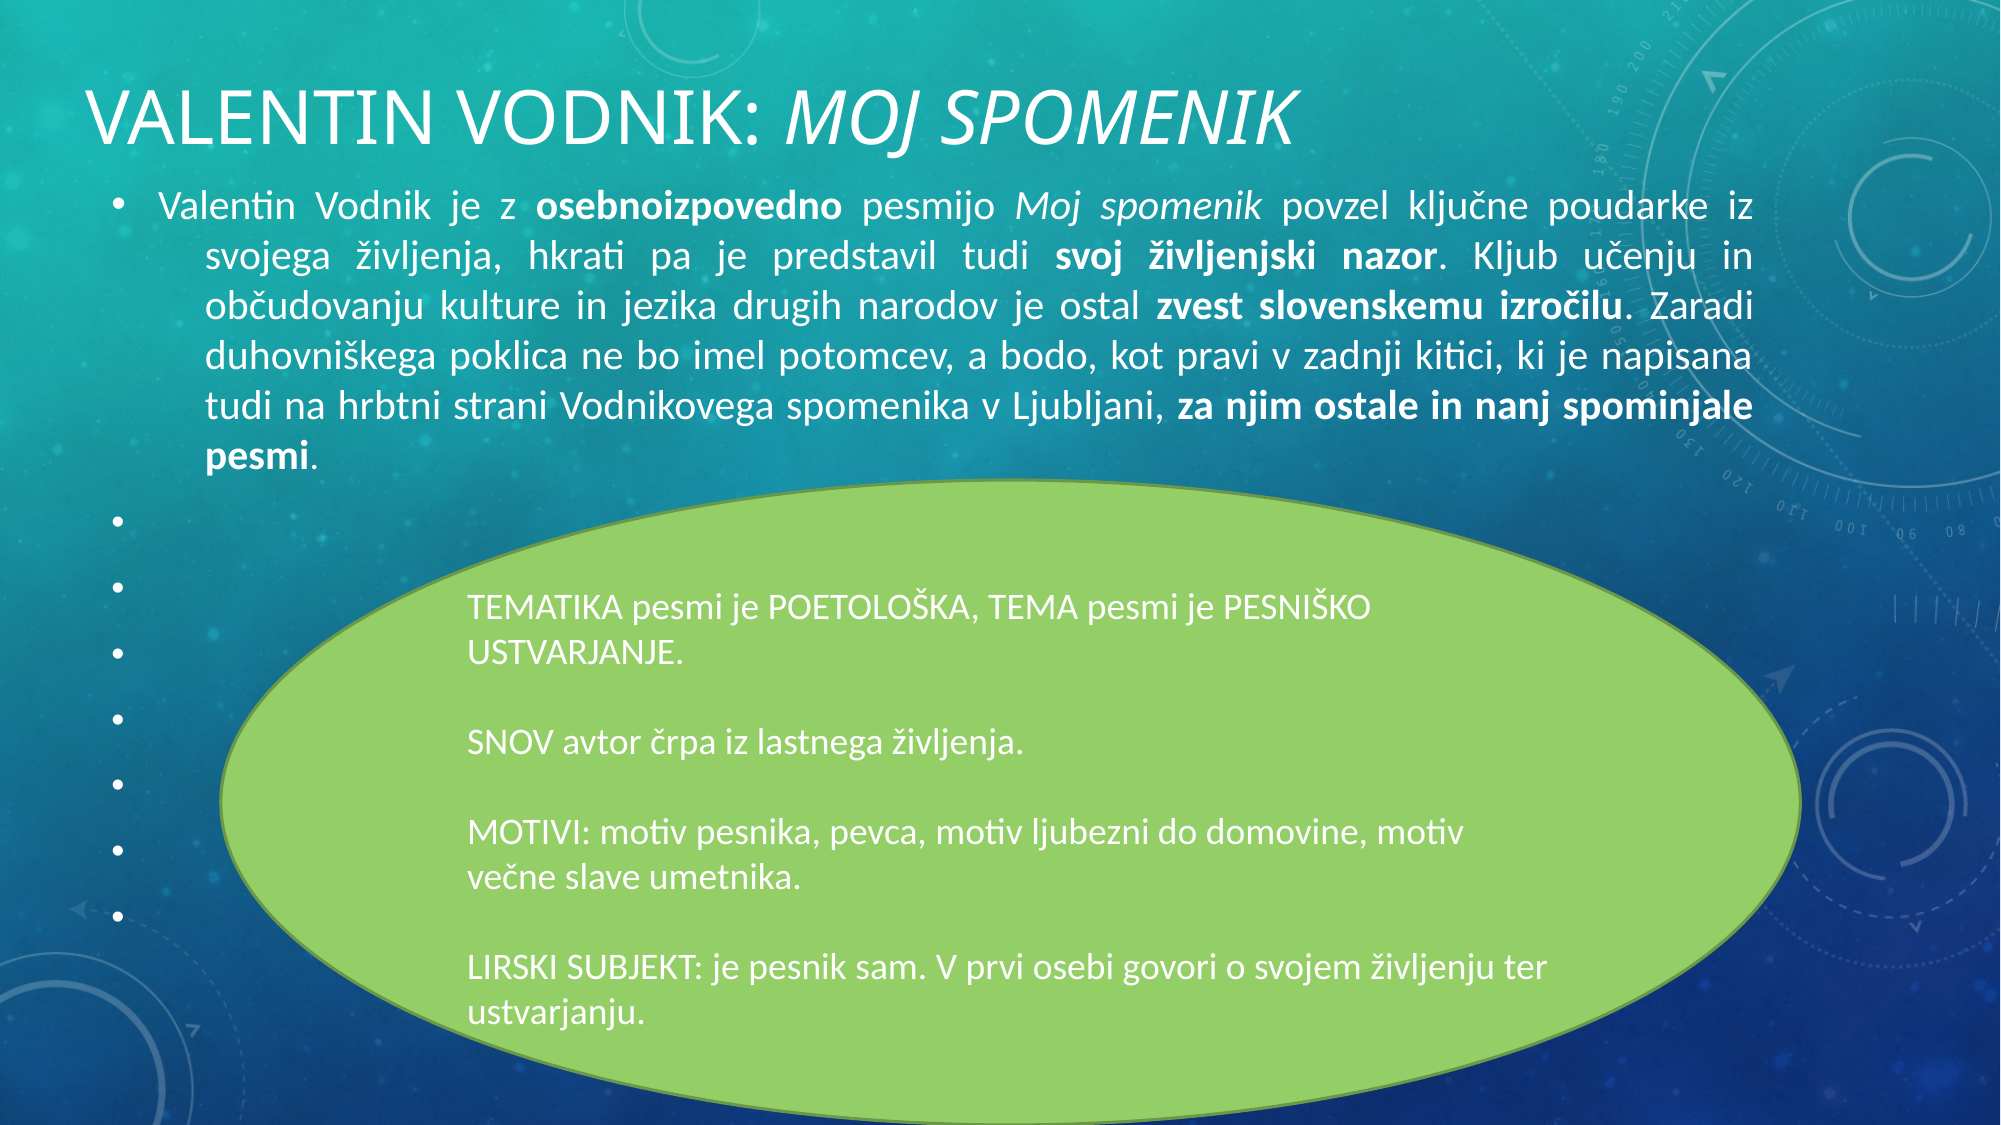

# VALENTIN VODNIK: Moj spomenik
Valentin Vodnik je z osebnoizpovedno pesmijo Moj spomenik povzel ključne poudarke iz svojega življenja, hkrati pa je predstavil tudi svoj življenjski nazor. Kljub učenju in občudovanju kulture in jezika drugih narodov je ostal zvest slovenskemu izročilu. Zaradi duhovniškega poklica ne bo imel potomcev, a bodo, kot pravi v zadnji kitici, ki je napisana tudi na hrbtni strani Vodnikovega spomenika v Ljubljani, za njim ostale in nanj spominjale pesmi.
TEMATIKA pesmi je POETOLOŠKA, TEMA pesmi je PESNIŠKO USTVARJANJE.
SNOV avtor črpa iz lastnega življenja.
MOTIVI: motiv pesnika, pevca, motiv ljubezni do domovine, motiv večne slave umetnika.
LIRSKI SUBJEKT: je pesnik sam. V prvi osebi govori o svojem življenju ter ustvarjanju.